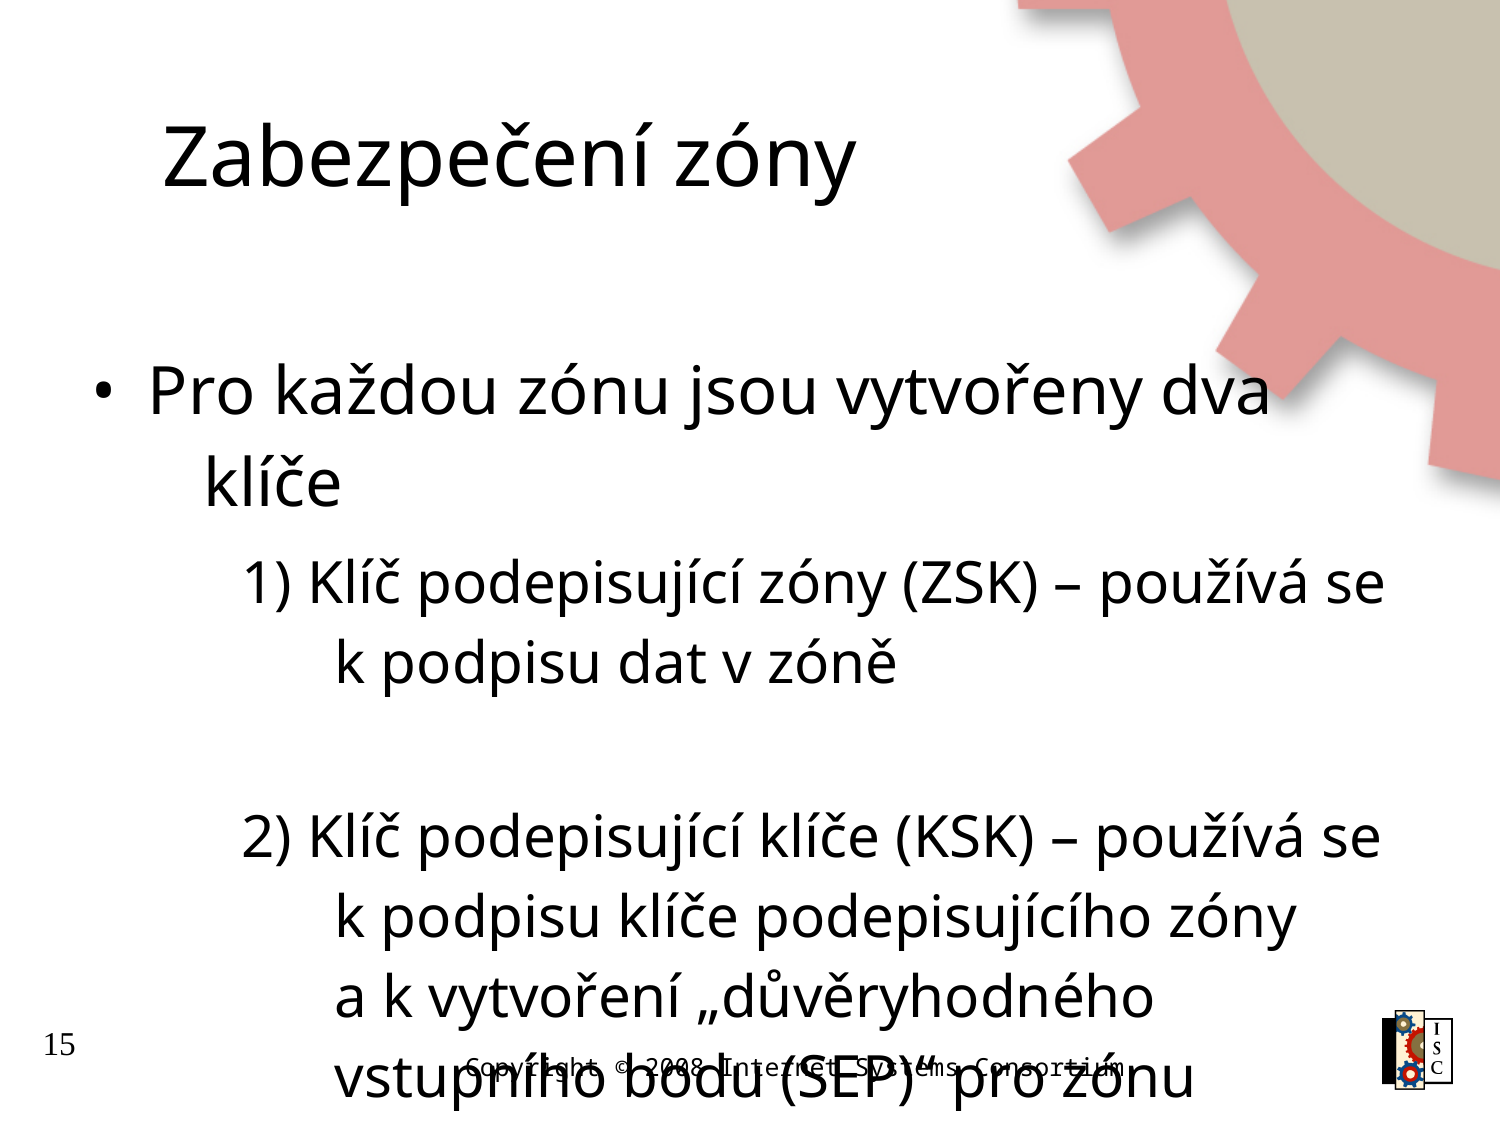

# Zabezpečení zóny
Pro každou zónu jsou vytvořeny dva klíče
 Klíč podepisující zóny (ZSK) – používá se k podpisu dat v zóně
 Klíč podepisující klíče (KSK) – používá se k podpisu klíče podepisujícího zóny a k vytvoření „důvěryhodného vstupního bodu (SEP)“ pro zónu